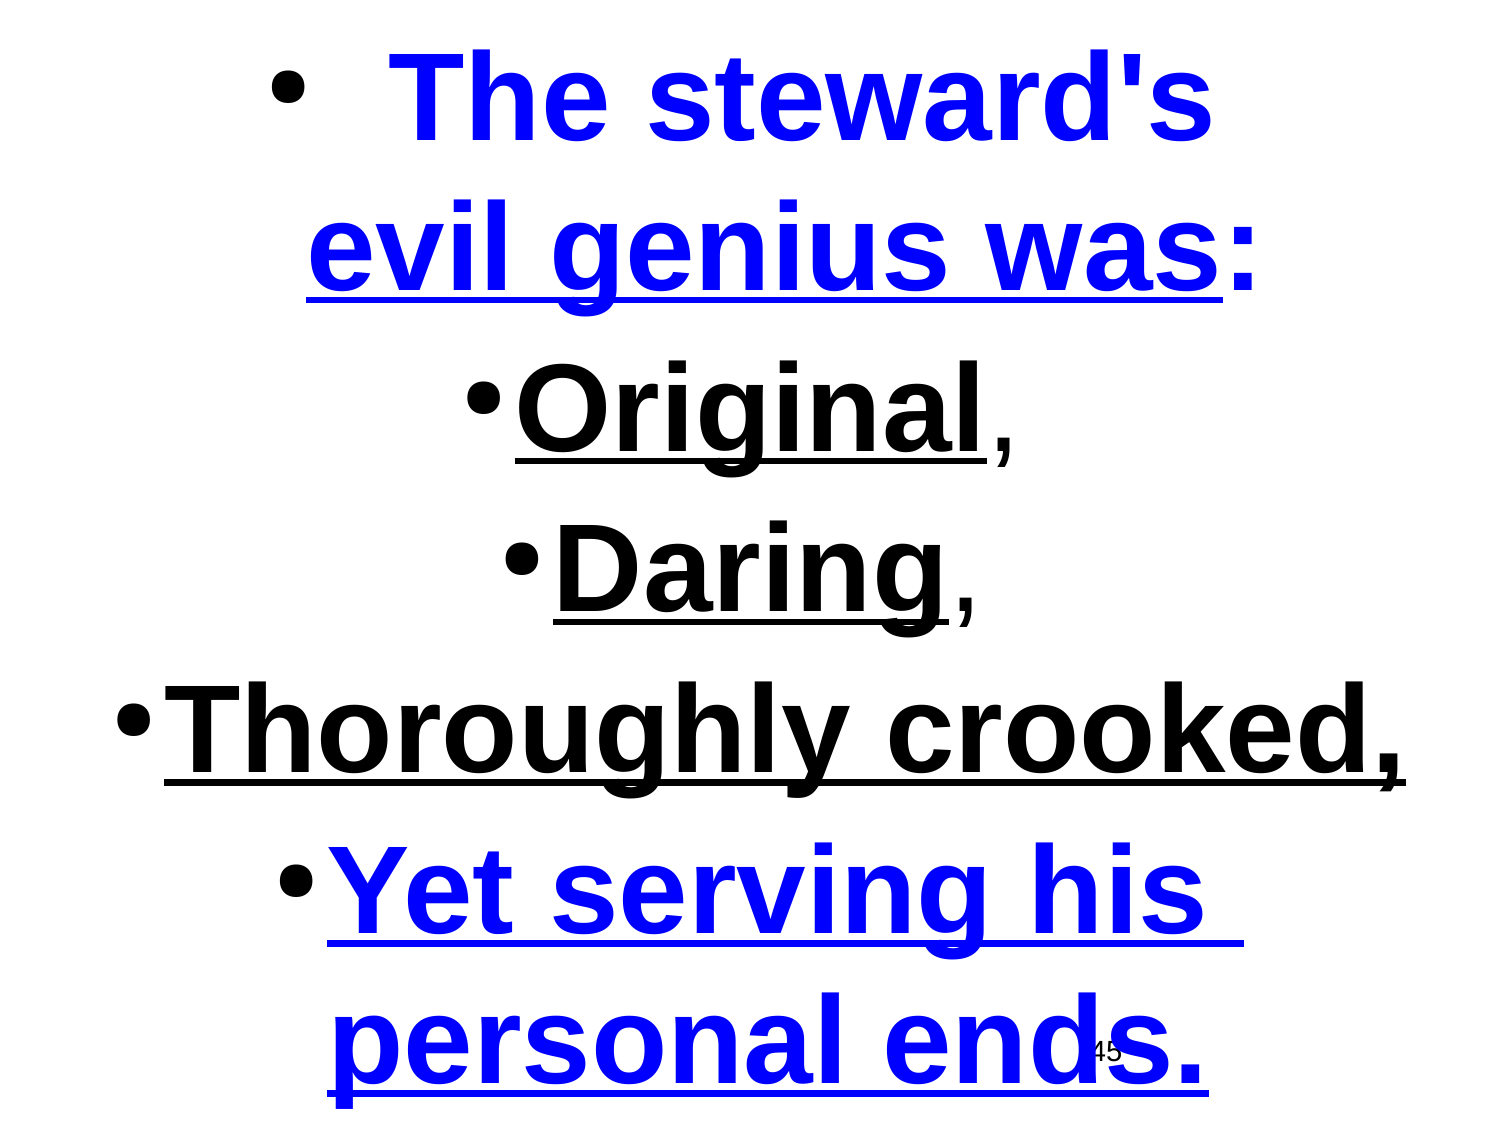

# The steward's evil genius was:
Original,
Daring,
Thoroughly crooked,
Yet serving his
personal ends.
45